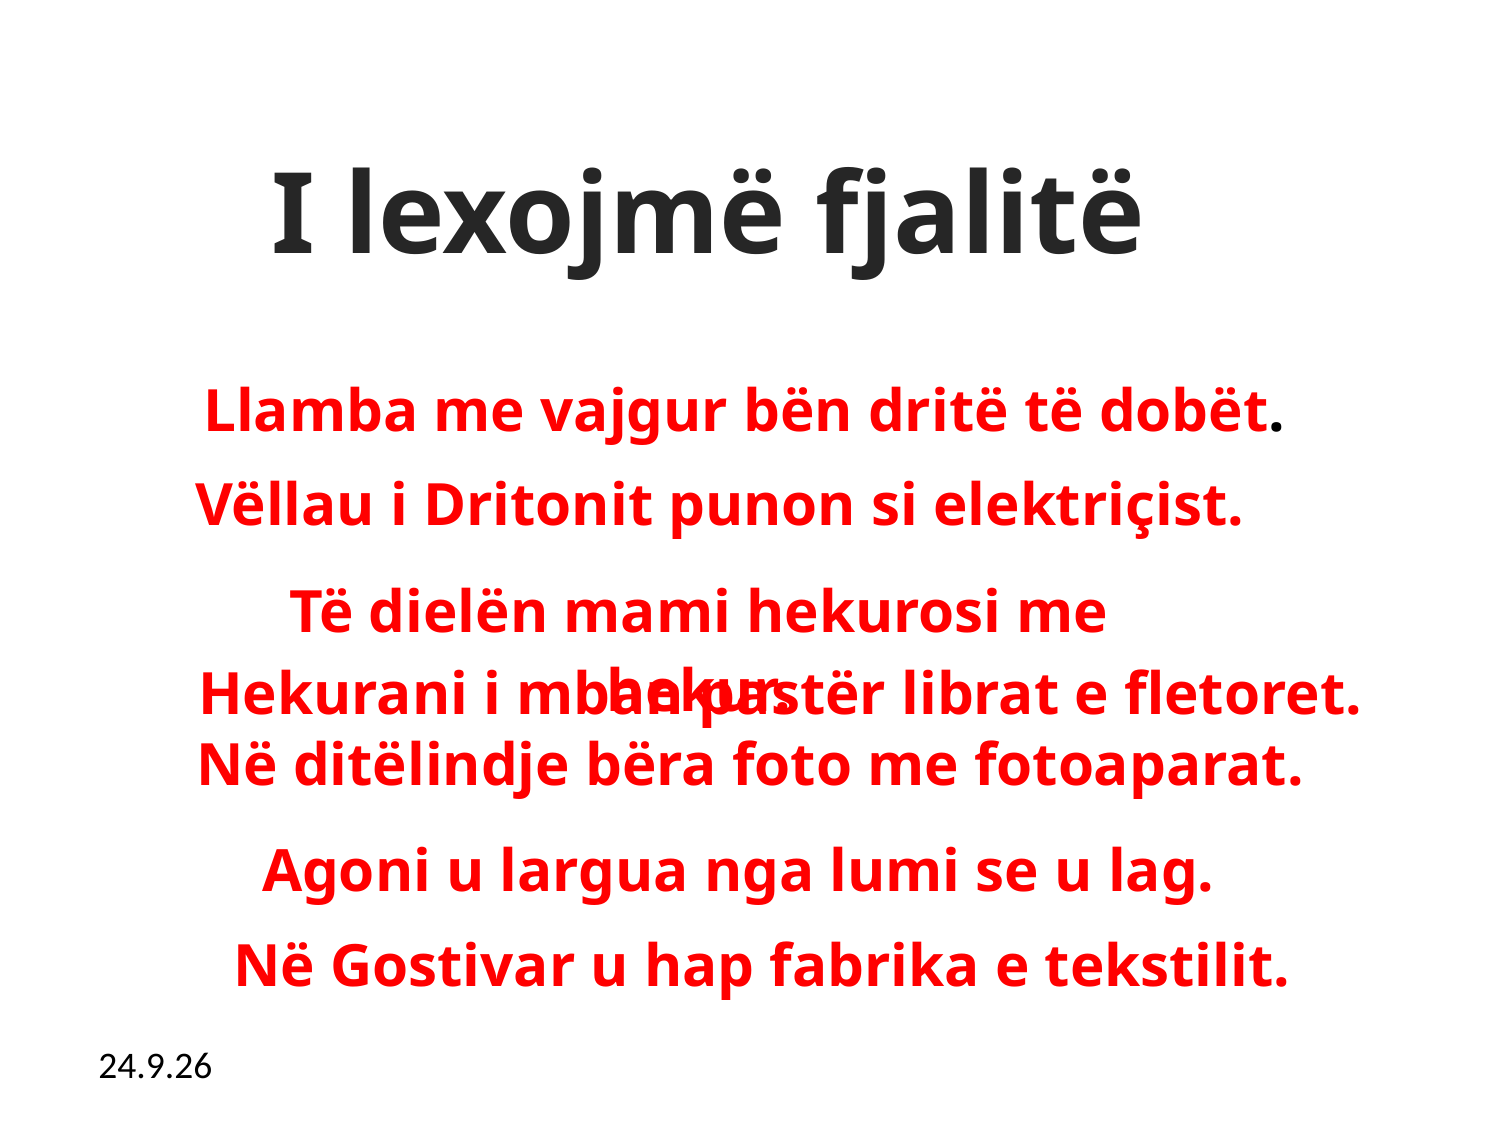

I lexojmë fjalitë
Llamba me vajgur bën dritë të dobët.
Vëllau i Dritonit punon si elektriçist.
Të dielën mami hekurosi me hekur.
Hekurani i mban pastër librat e fletoret.
Në ditëlindje bëra foto me fotoaparat.
Agoni u largua nga lumi se u lag.
Në Gostivar u hap fabrika e tekstilit.